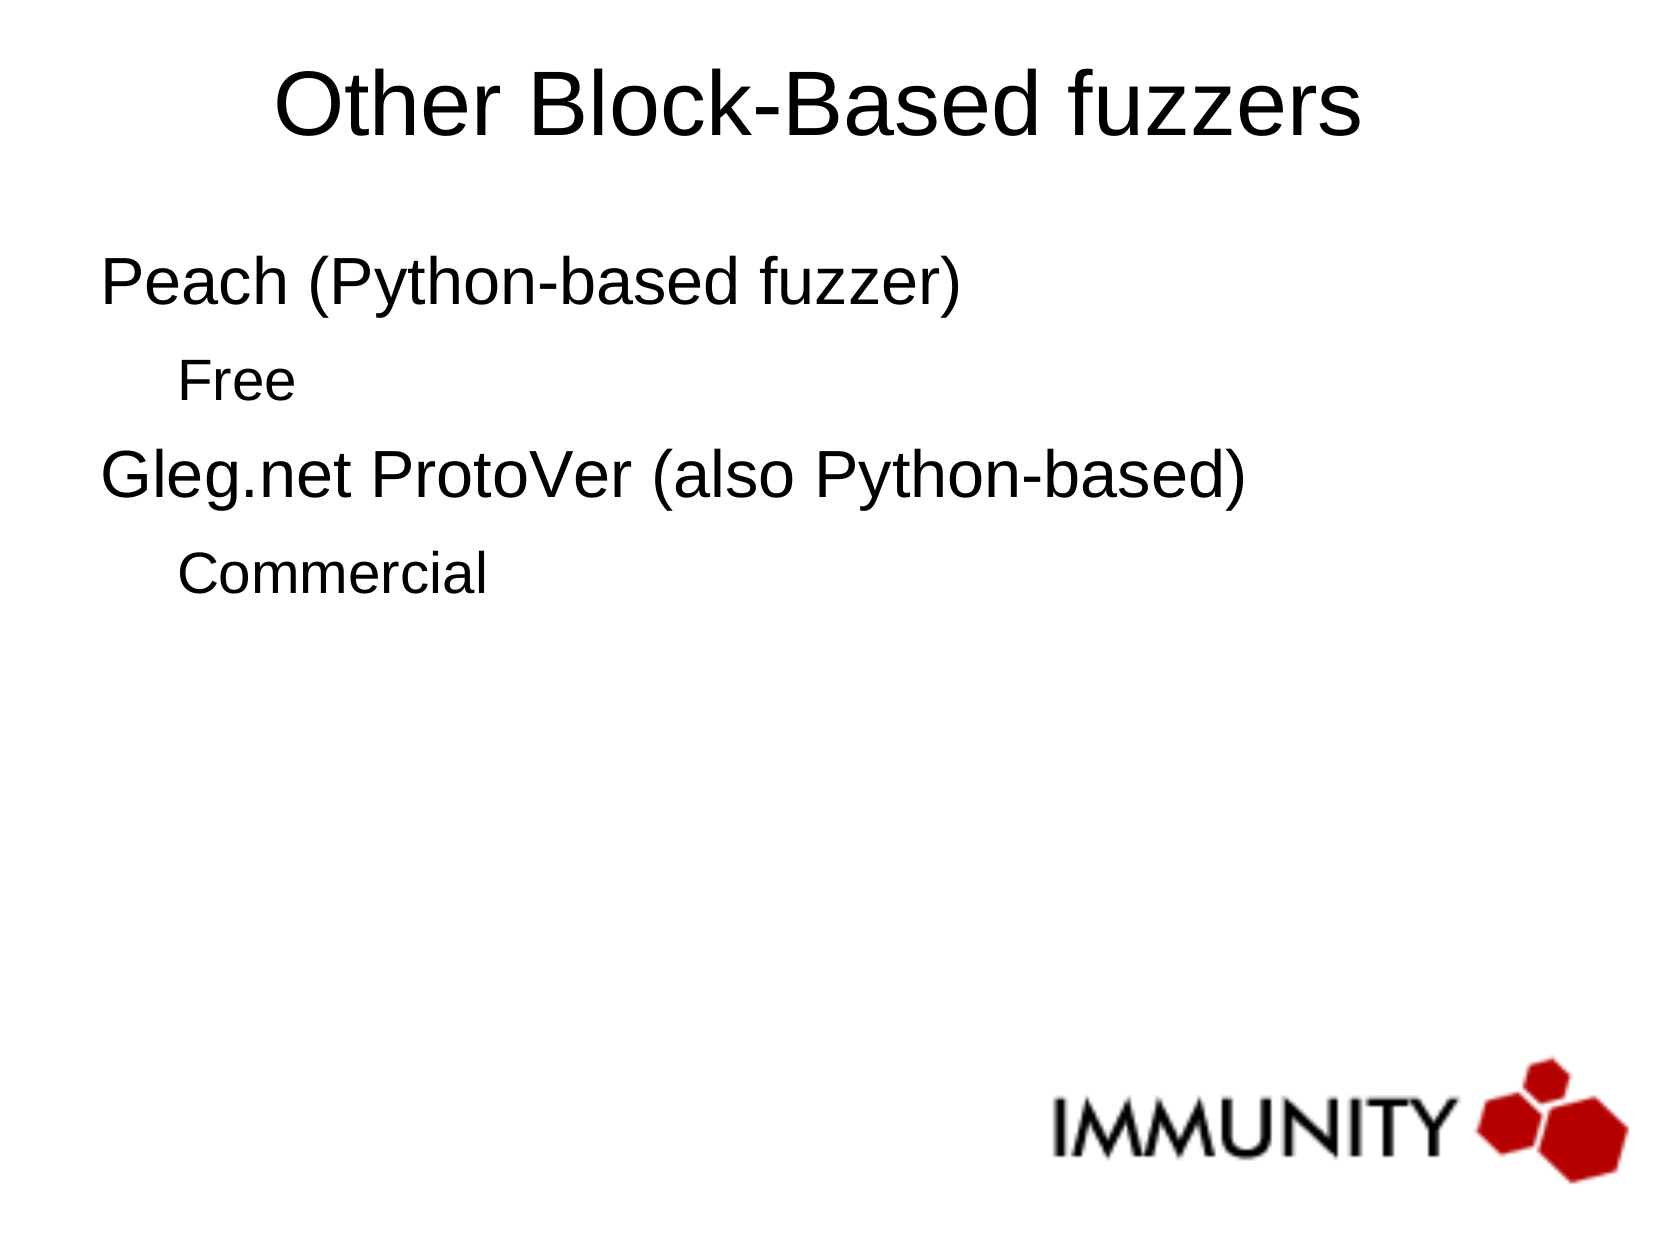

# Other Block-Based fuzzers
Peach (Python-based fuzzer)
Free
Gleg.net ProtoVer (also Python-based)
Commercial